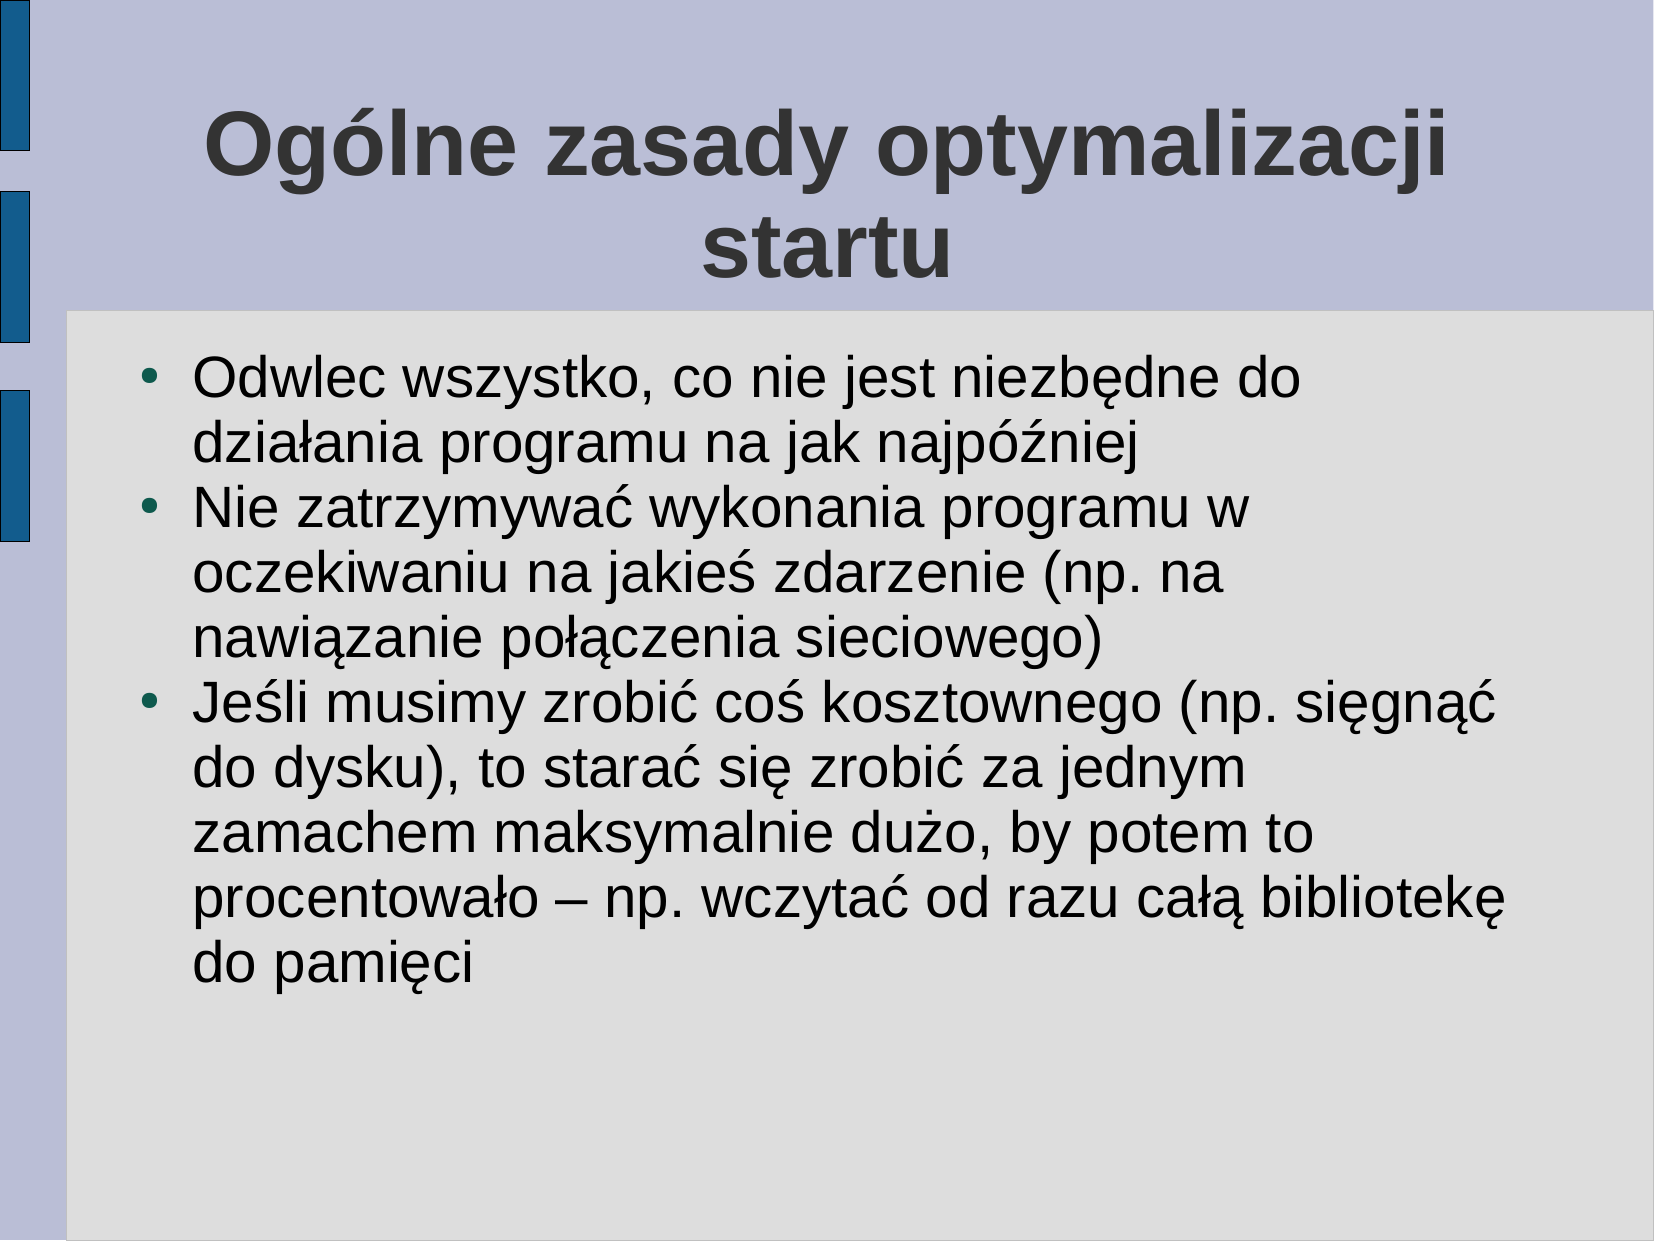

# Ogólne zasady optymalizacji startu
Odwlec wszystko, co nie jest niezbędne do działania programu na jak najpóźniej
Nie zatrzymywać wykonania programu w oczekiwaniu na jakieś zdarzenie (np. na nawiązanie połączenia sieciowego)
Jeśli musimy zrobić coś kosztownego (np. sięgnąć do dysku), to starać się zrobić za jednym zamachem maksymalnie dużo, by potem to procentowało – np. wczytać od razu całą bibliotekę do pamięci